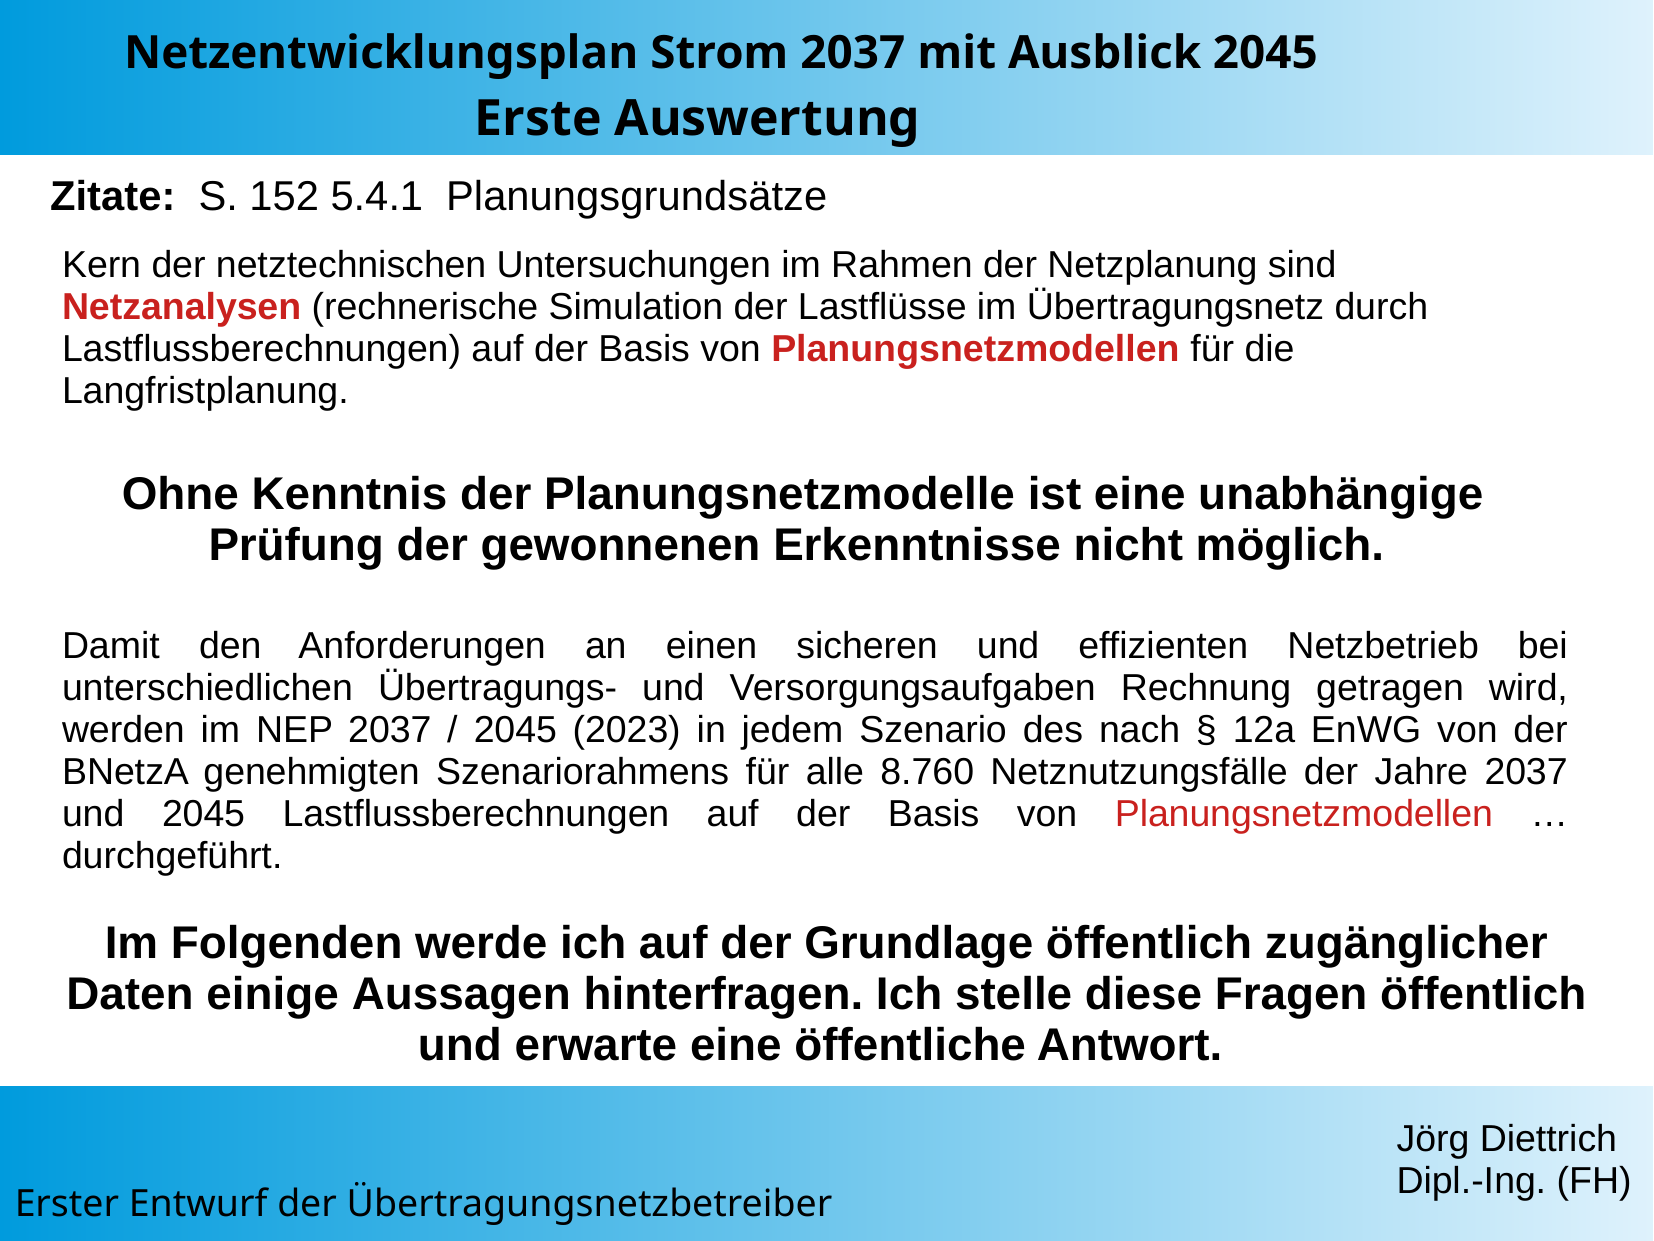

Netzentwicklungsplan Strom 2037 mit Ausblick 2045
 Erste Auswertung
Zitate: S. 152 5.4.1 Planungsgrundsätze
Kern der netztechnischen Untersuchungen im Rahmen der Netzplanung sind Netzanalysen (rechnerische Simulation der Lastflüsse im Übertragungsnetz durch Lastflussberechnungen) auf der Basis von Planungsnetzmodellen für die Langfristplanung.
Ohne Kenntnis der Planungsnetzmodelle ist eine unabhängige Prüfung der gewonnenen Erkenntnisse nicht möglich.
Damit den Anforderungen an einen sicheren und effizienten Netzbetrieb bei unterschiedlichen Übertragungs- und Versorgungsaufgaben Rechnung getragen wird, werden im NEP 2037 / 2045 (2023) in jedem Szenario des nach § 12a EnWG von der BNetzA genehmigten Szenariorahmens für alle 8.760 Netznutzungsfälle der Jahre 2037 und 2045 Lastflussberechnungen auf der Basis von Planungsnetzmodellen … durchgeführt.
Im Folgenden werde ich auf der Grundlage öffentlich zugänglicher Daten einige Aussagen hinterfragen. Ich stelle diese Fragen öffentlich und erwarte eine öffentliche Antwort.
Jörg Diettrich
Dipl.-Ing. (FH)
Erster Entwurf der Übertragungsnetzbetreiber